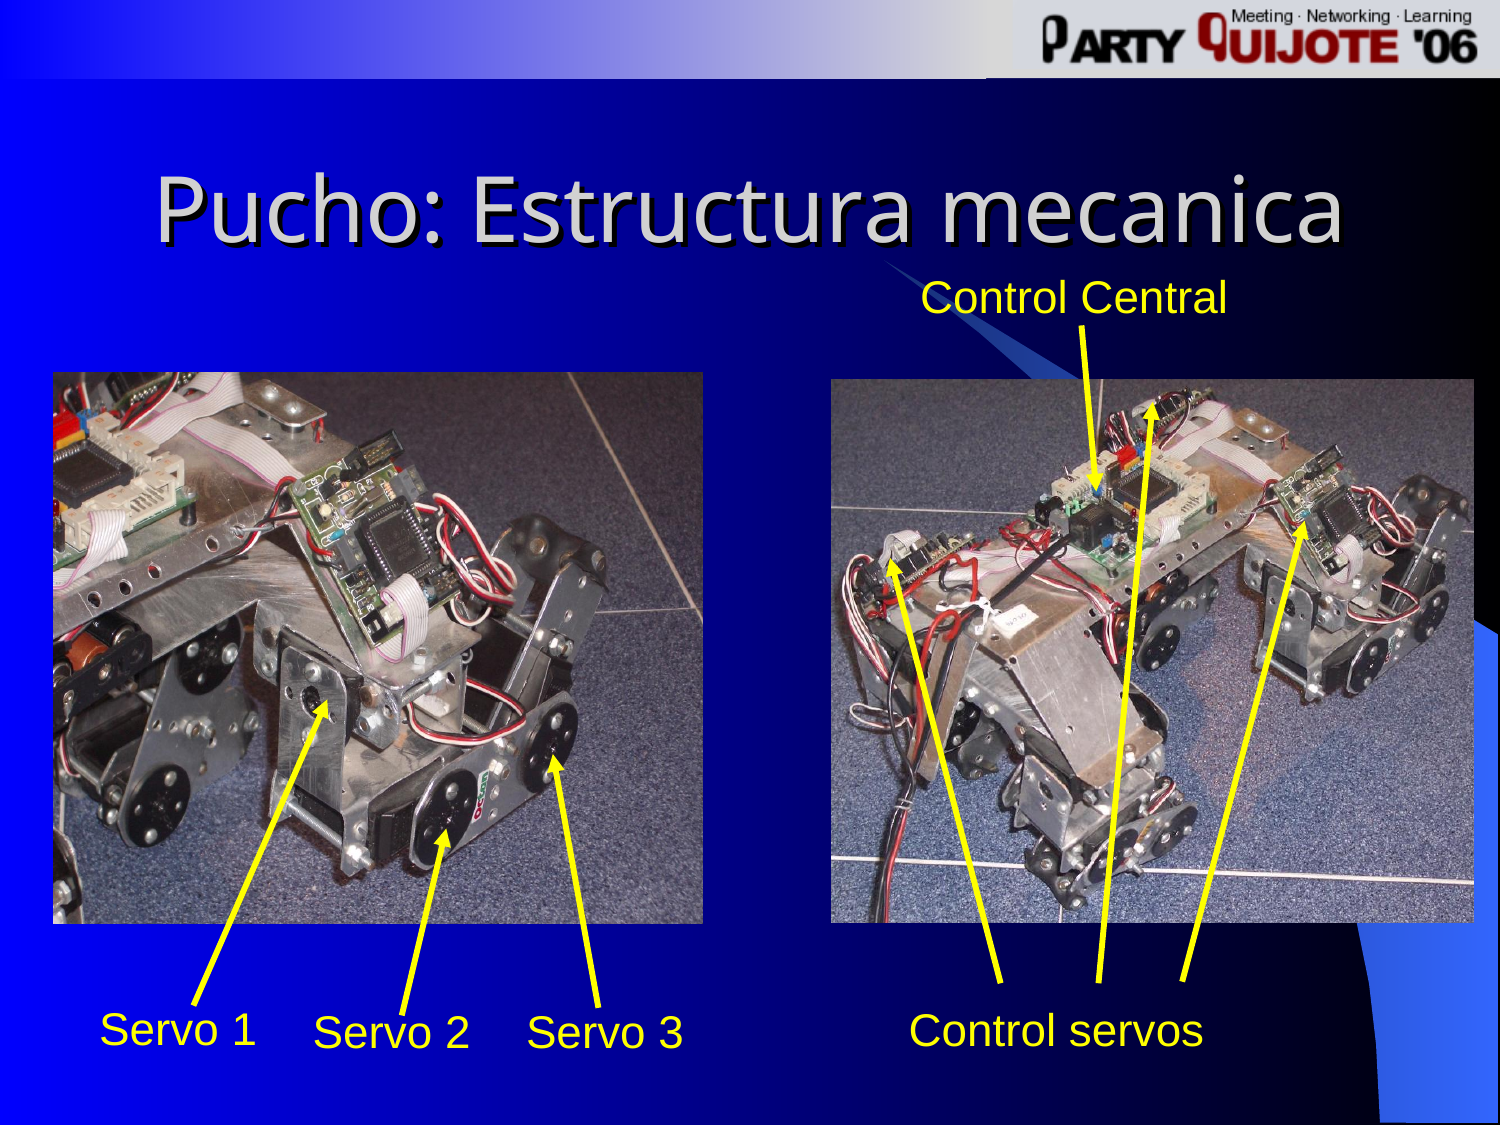

# Pucho: Estructura mecanica
Control Central
Servo 1
Control servos
Servo 2
Servo 3